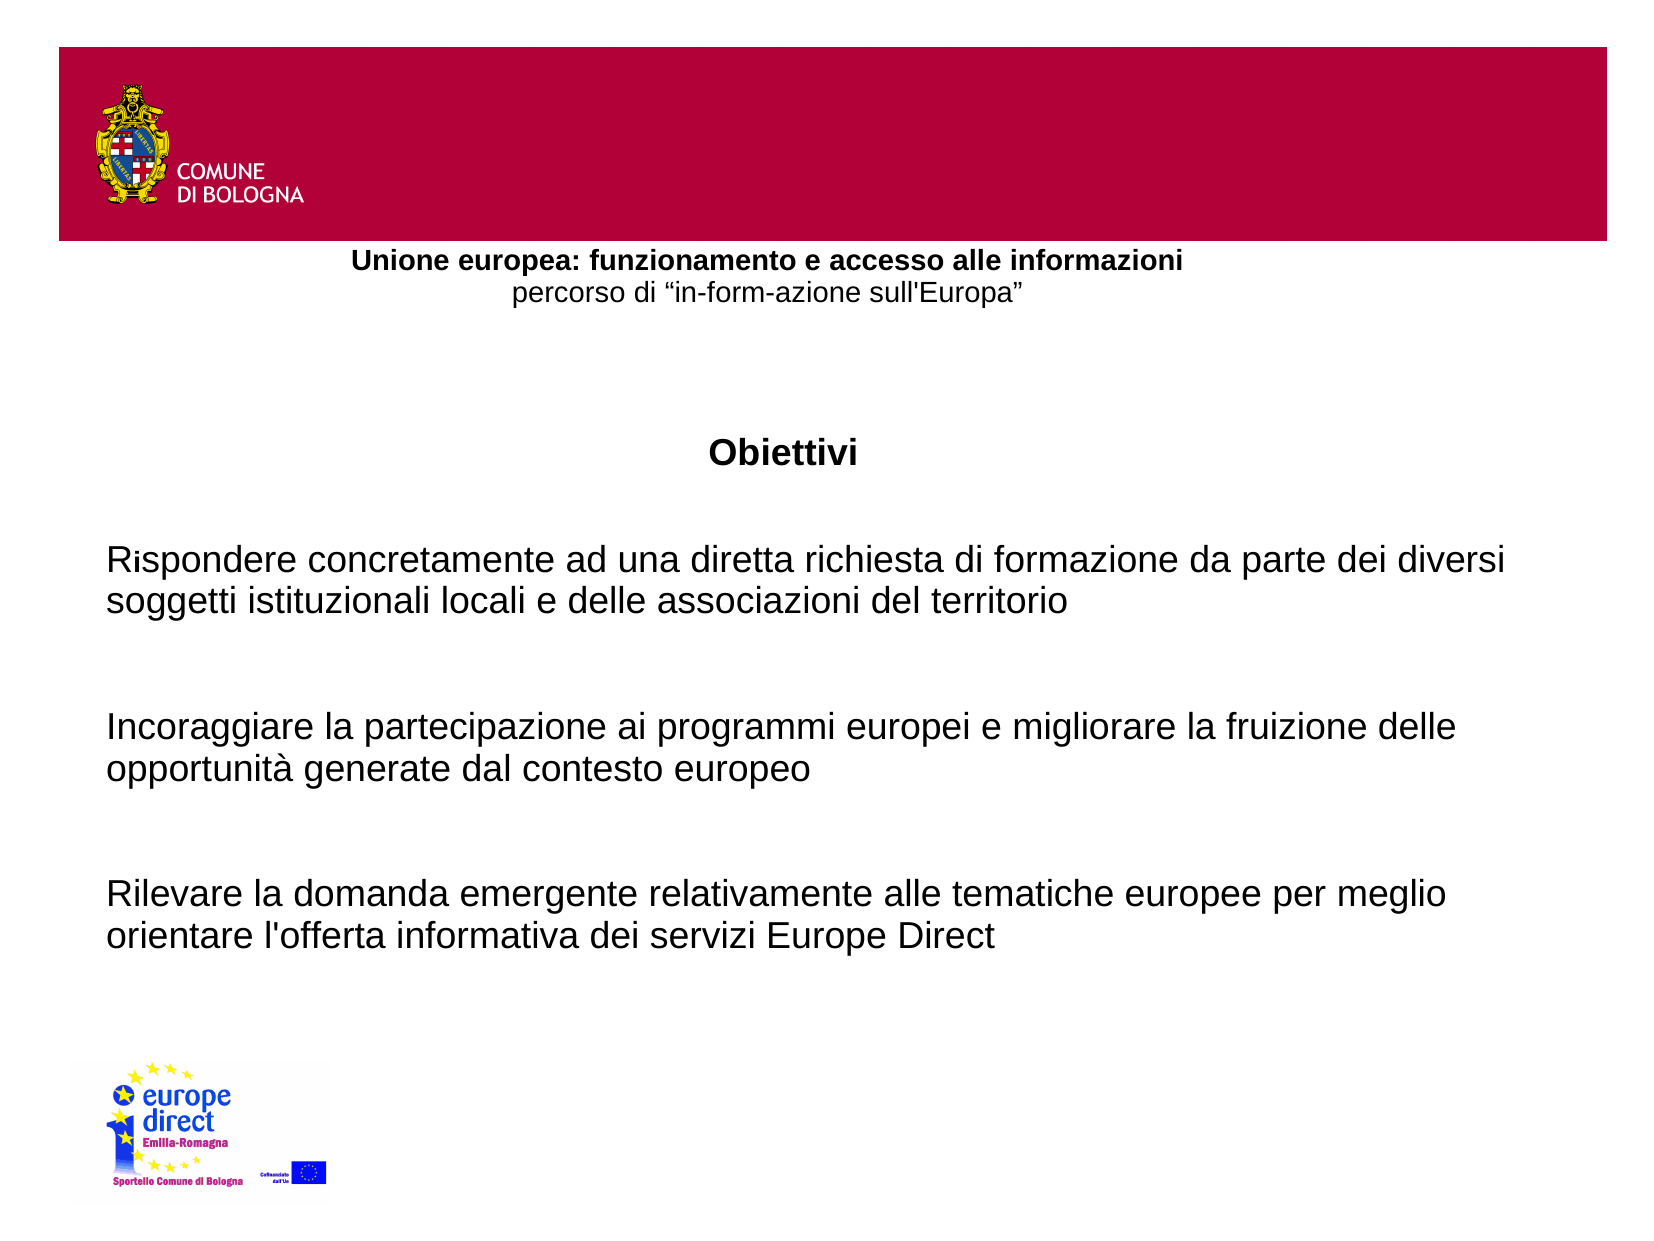

Unione europea: funzionamento e accesso alle informazioni
percorso di “in-form-azione sull'Europa”
# Obiettivi Rispondere concretamente ad una diretta richiesta di formazione da parte dei diversi soggetti istituzionali locali e delle associazioni del territorio Incoraggiare la partecipazione ai programmi europei e migliorare la fruizione delle opportunità generate dal contesto europeo Rilevare la domanda emergente relativamente alle tematiche europee per meglio orientare l'offerta informativa dei servizi Europe Direct